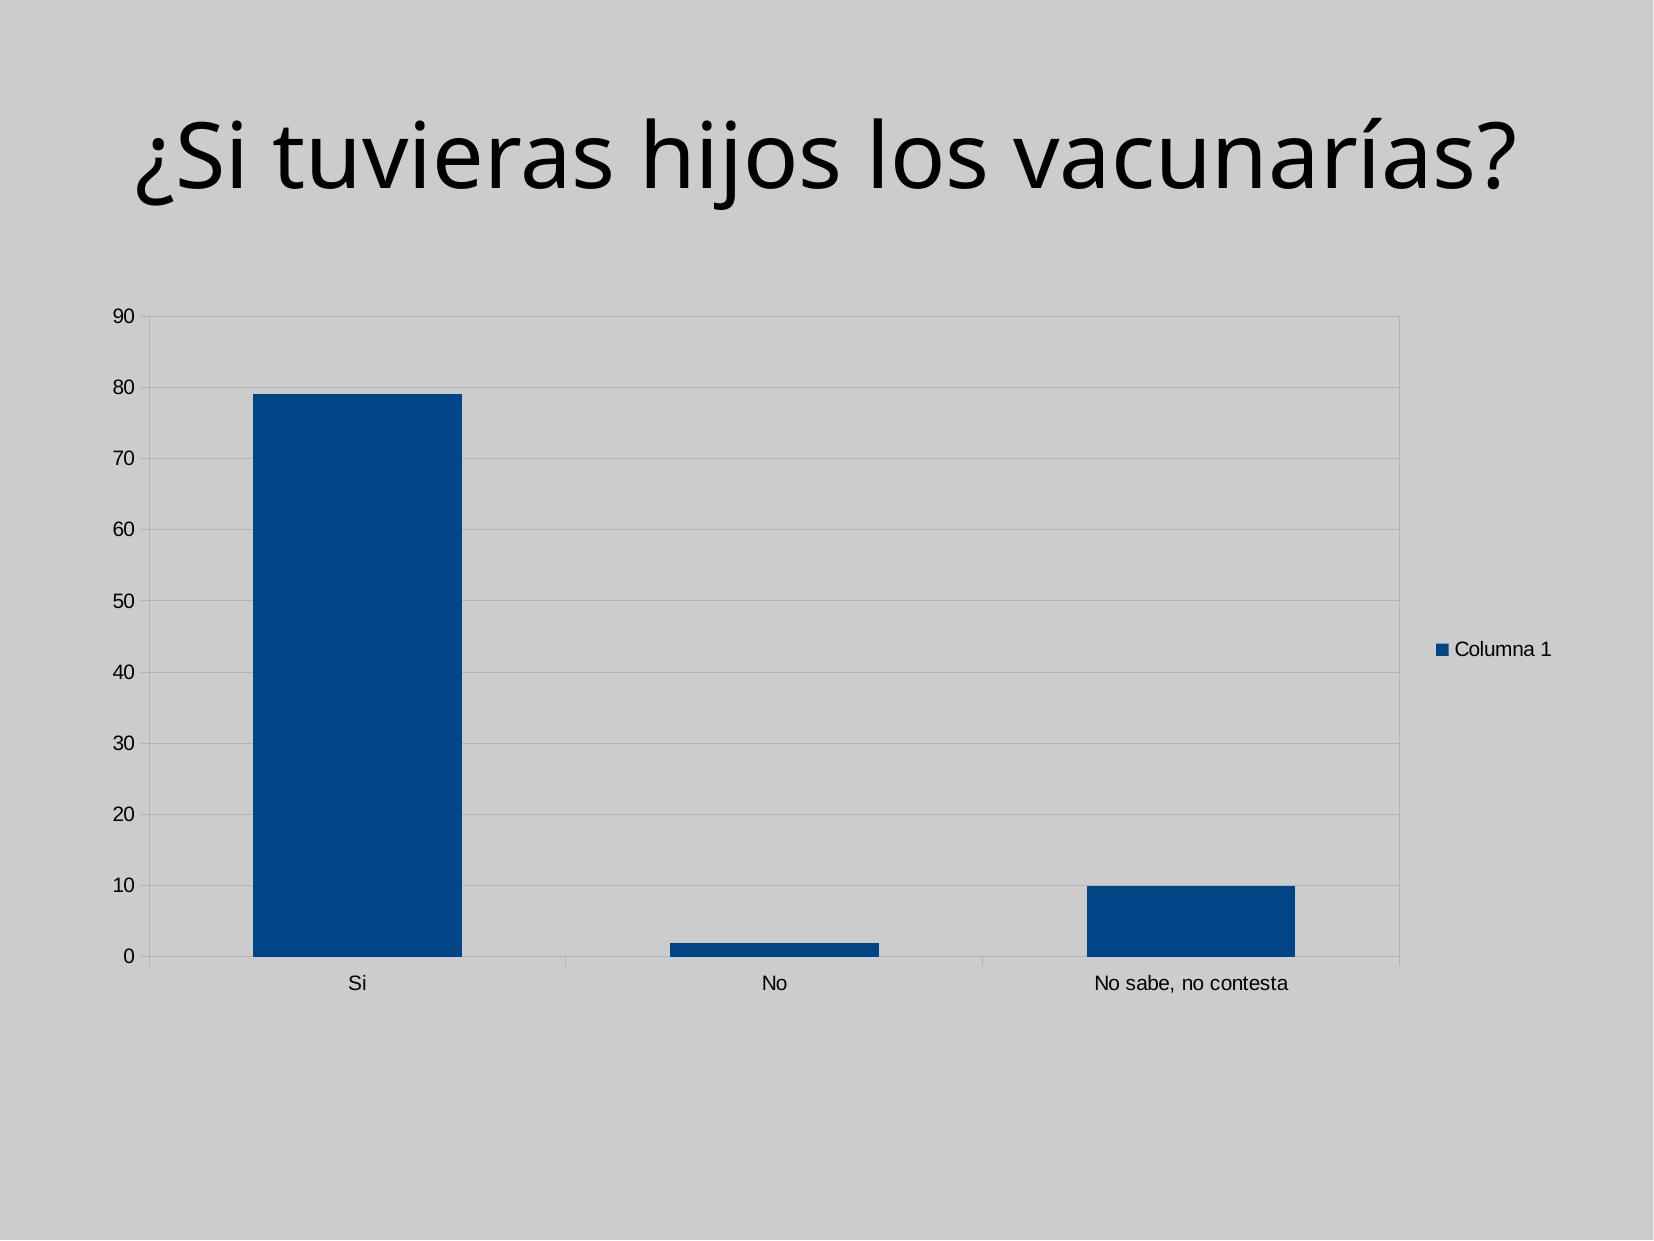

# ¿Si tuvieras hijos los vacunarías?
### Chart
| Category | Columna 1 |
|---|---|
| Si | 79.0 |
| No | 2.0 |
| No sabe, no contesta | 10.0 |